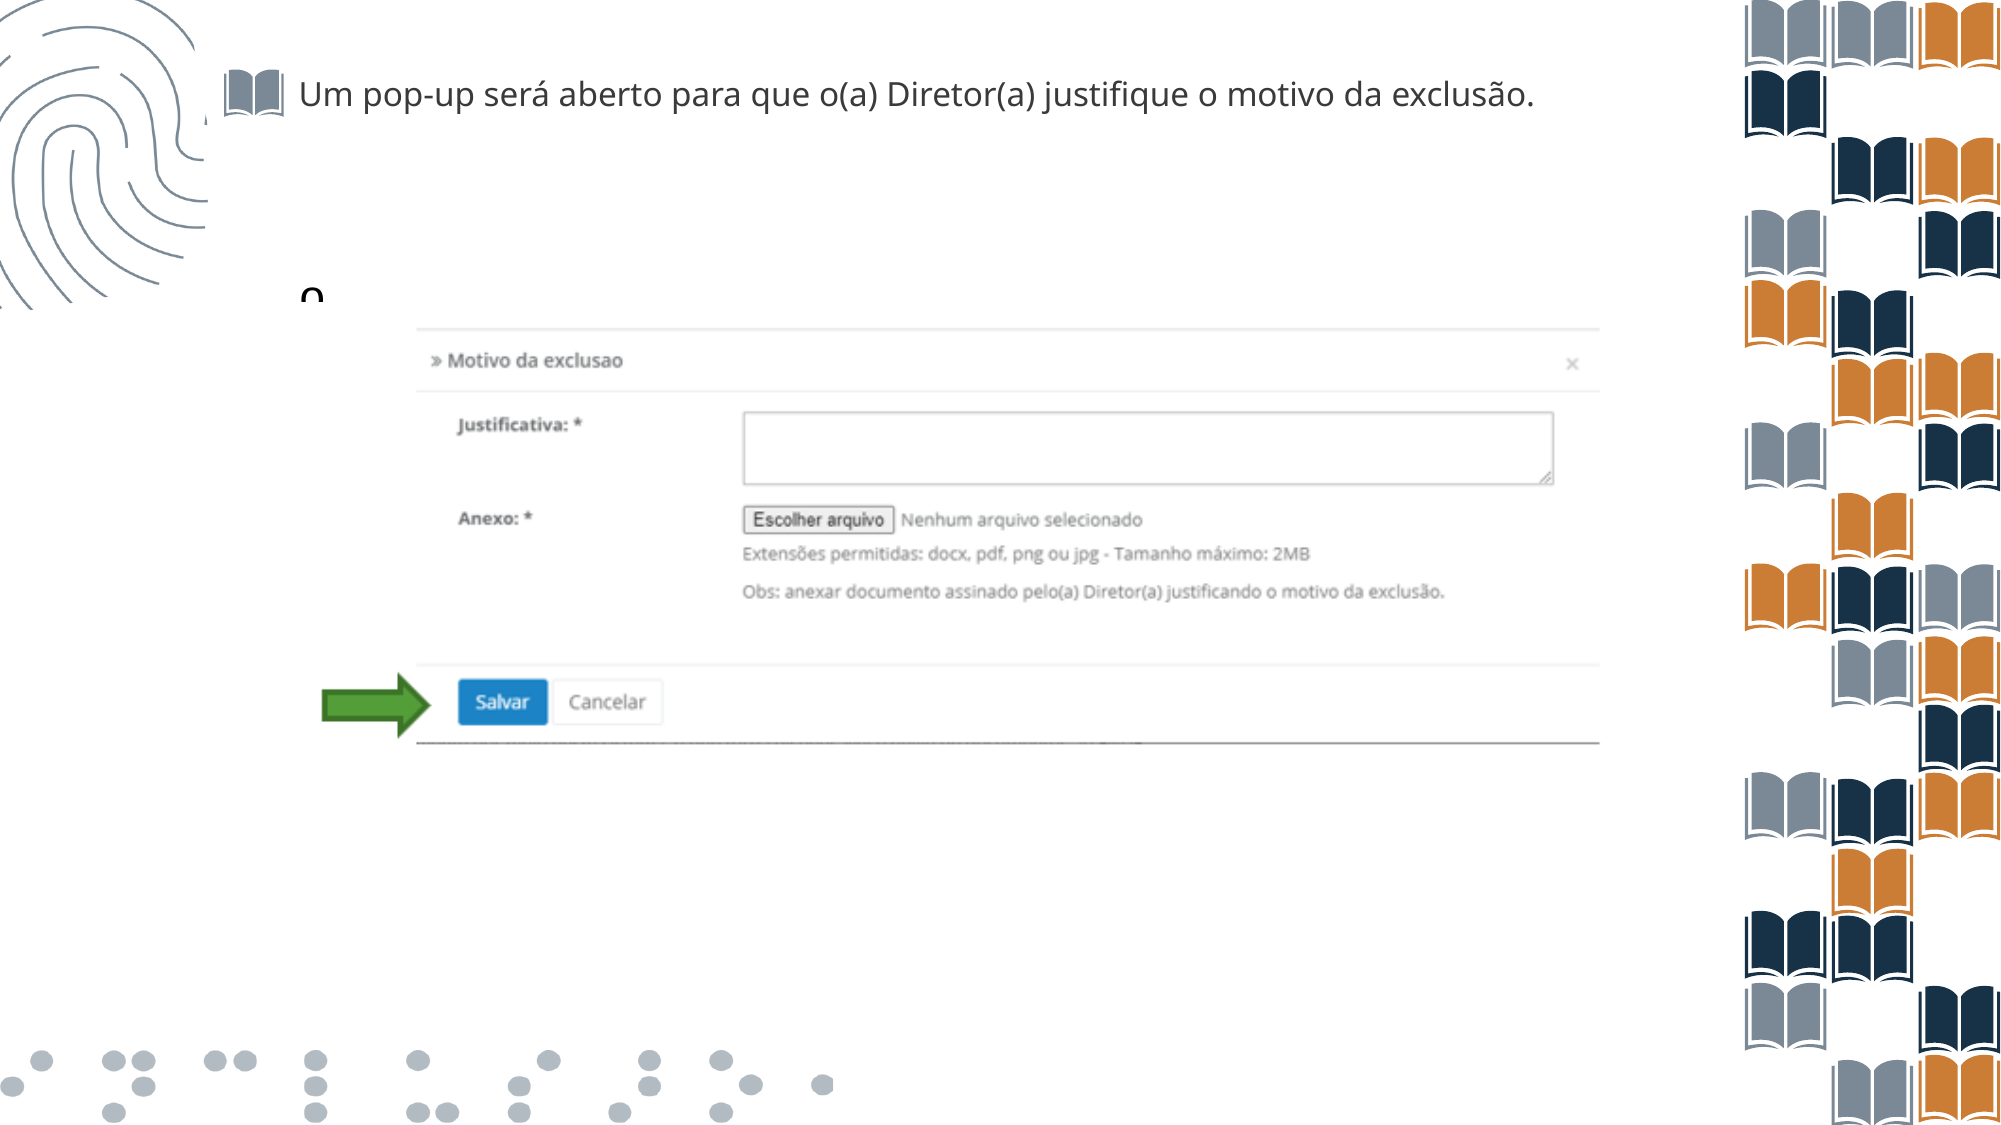

Um pop-up será aberto para que o(a) Diretor(a) justifique o motivo da exclusão.